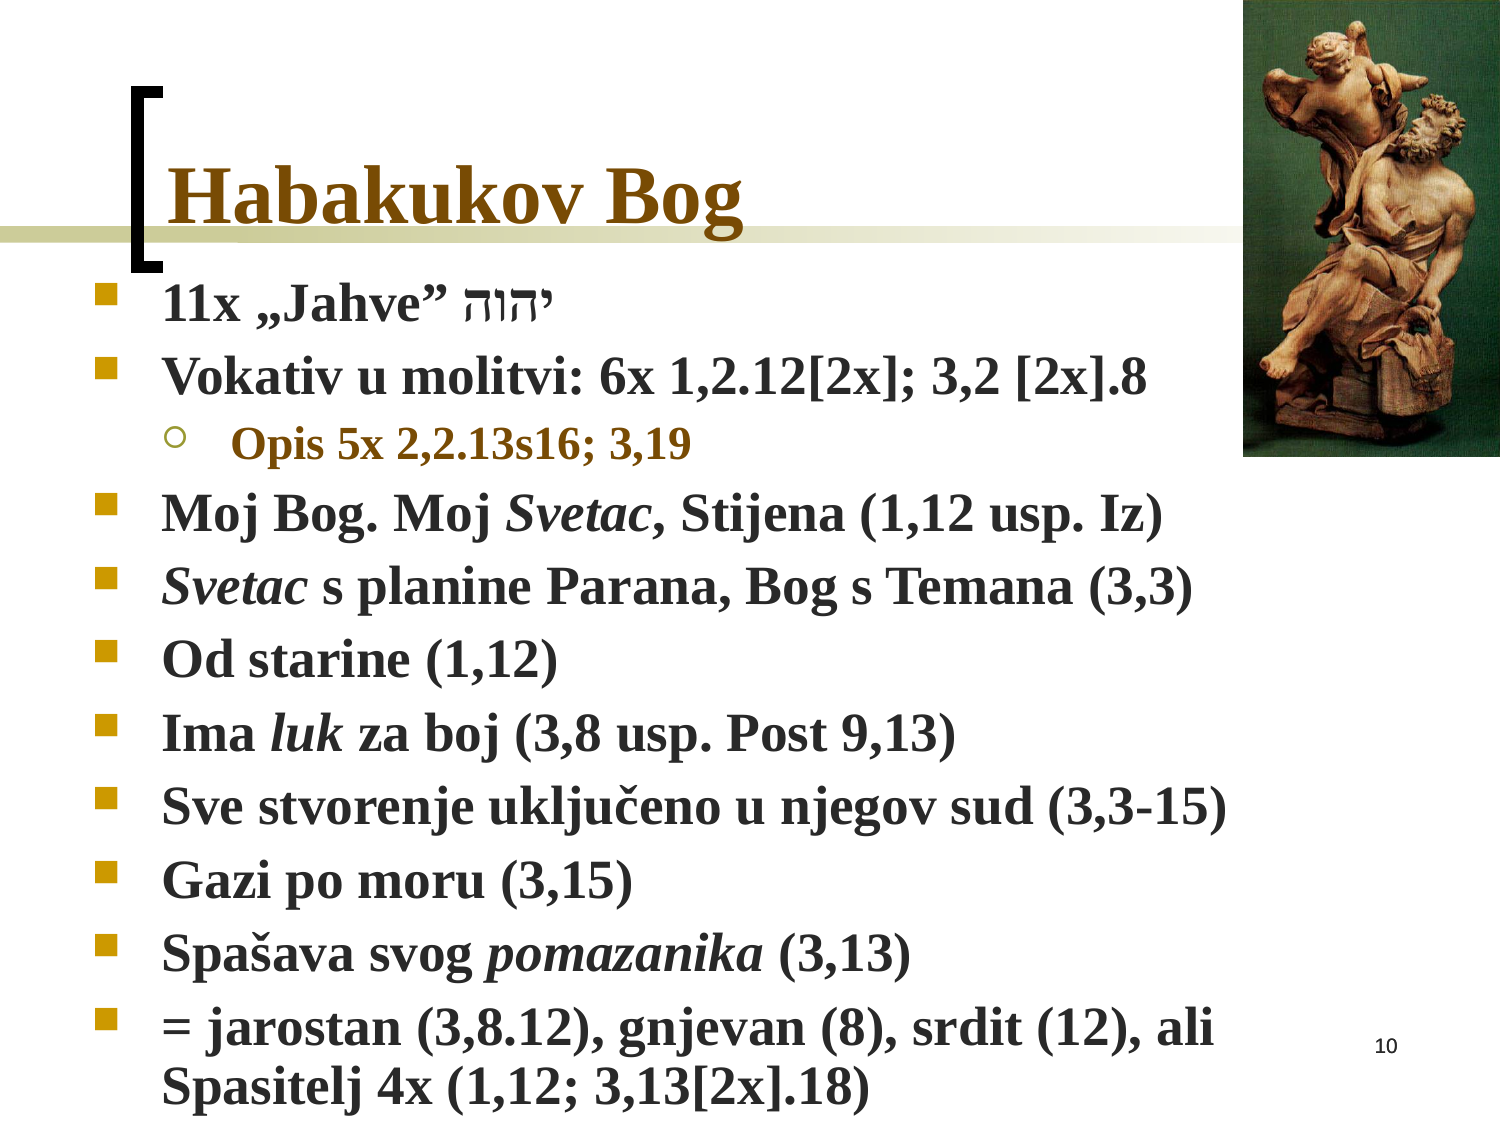

# Habakukov Bog
11x „Jahve” יהוה
Vokativ u molitvi: 6x 1,2.12[2x]; 3,2 [2x].8
Opis 5x 2,2.13s16; 3,19
Moj Bog. Moj Svetac, Stijena (1,12 usp. Iz)
Svetac s planine Parana, Bog s Temana (3,3)
Od starine (1,12)
Ima luk za boj (3,8 usp. Post 9,13)
Sve stvorenje uključeno u njegov sud (3,3-15)
Gazi po moru (3,15)
Spašava svog pomazanika (3,13)
= jarostan (3,8.12), gnjevan (8), srdit (12), ali Spasitelj 4x (1,12; 3,13[2x].18)